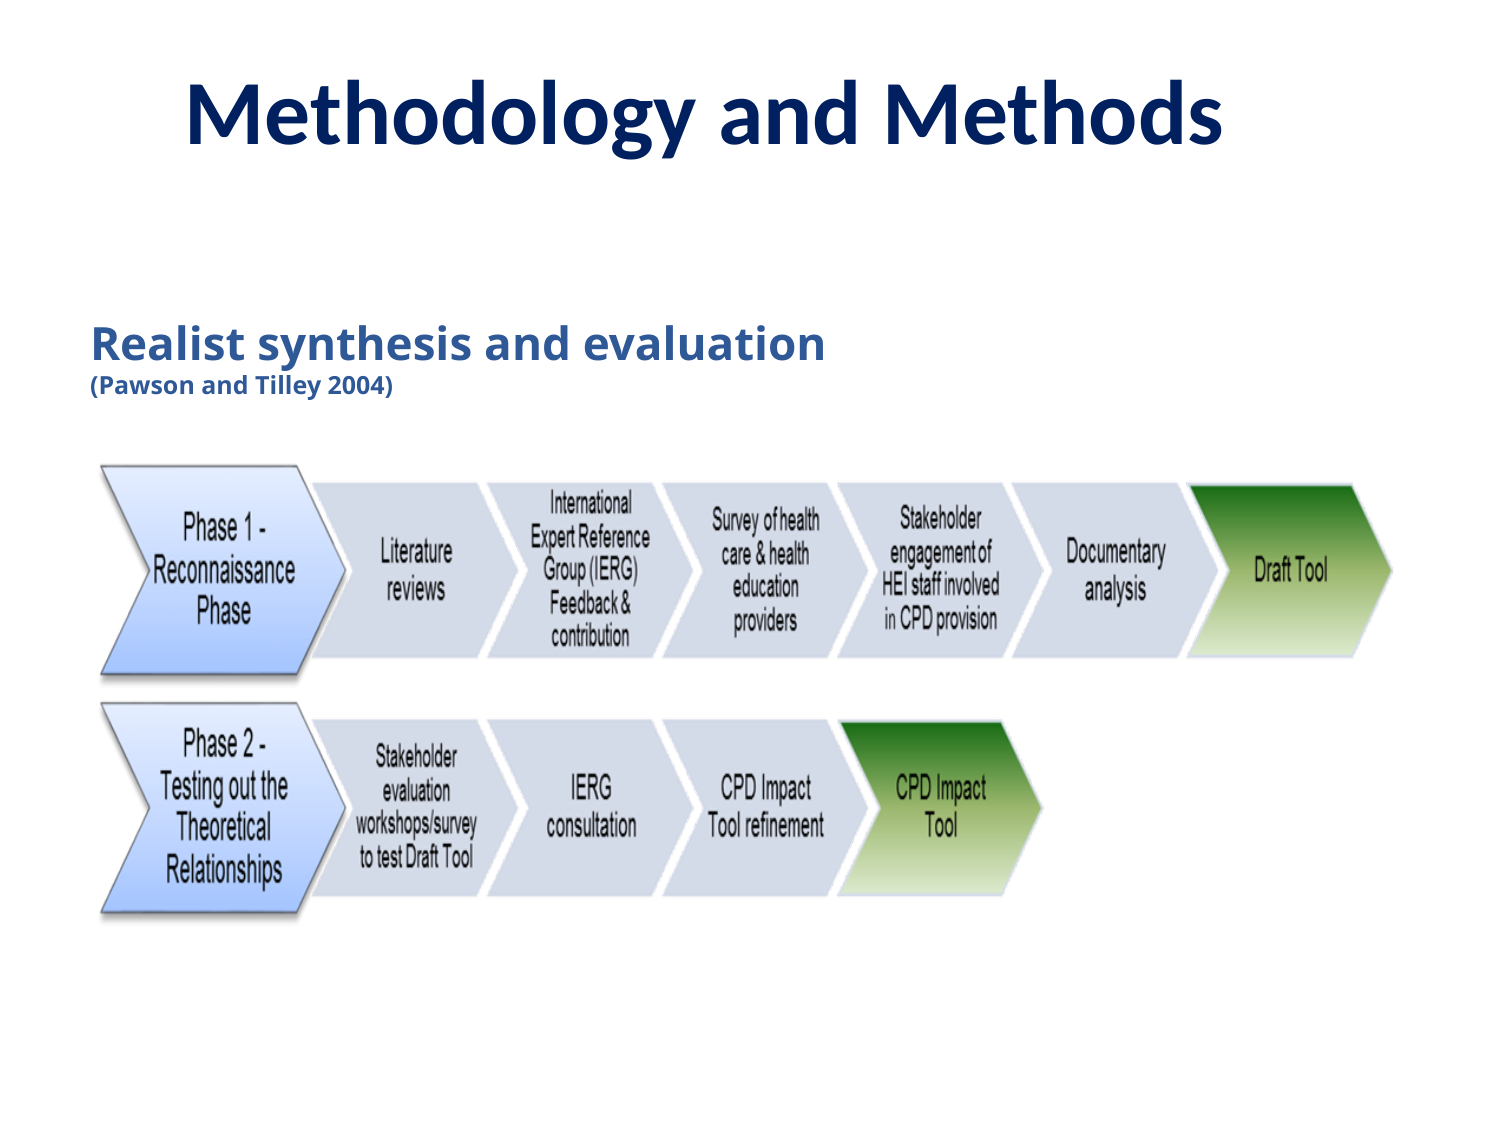

# Methodology and Methods
Realist synthesis and evaluation (Pawson and Tilley 2004)